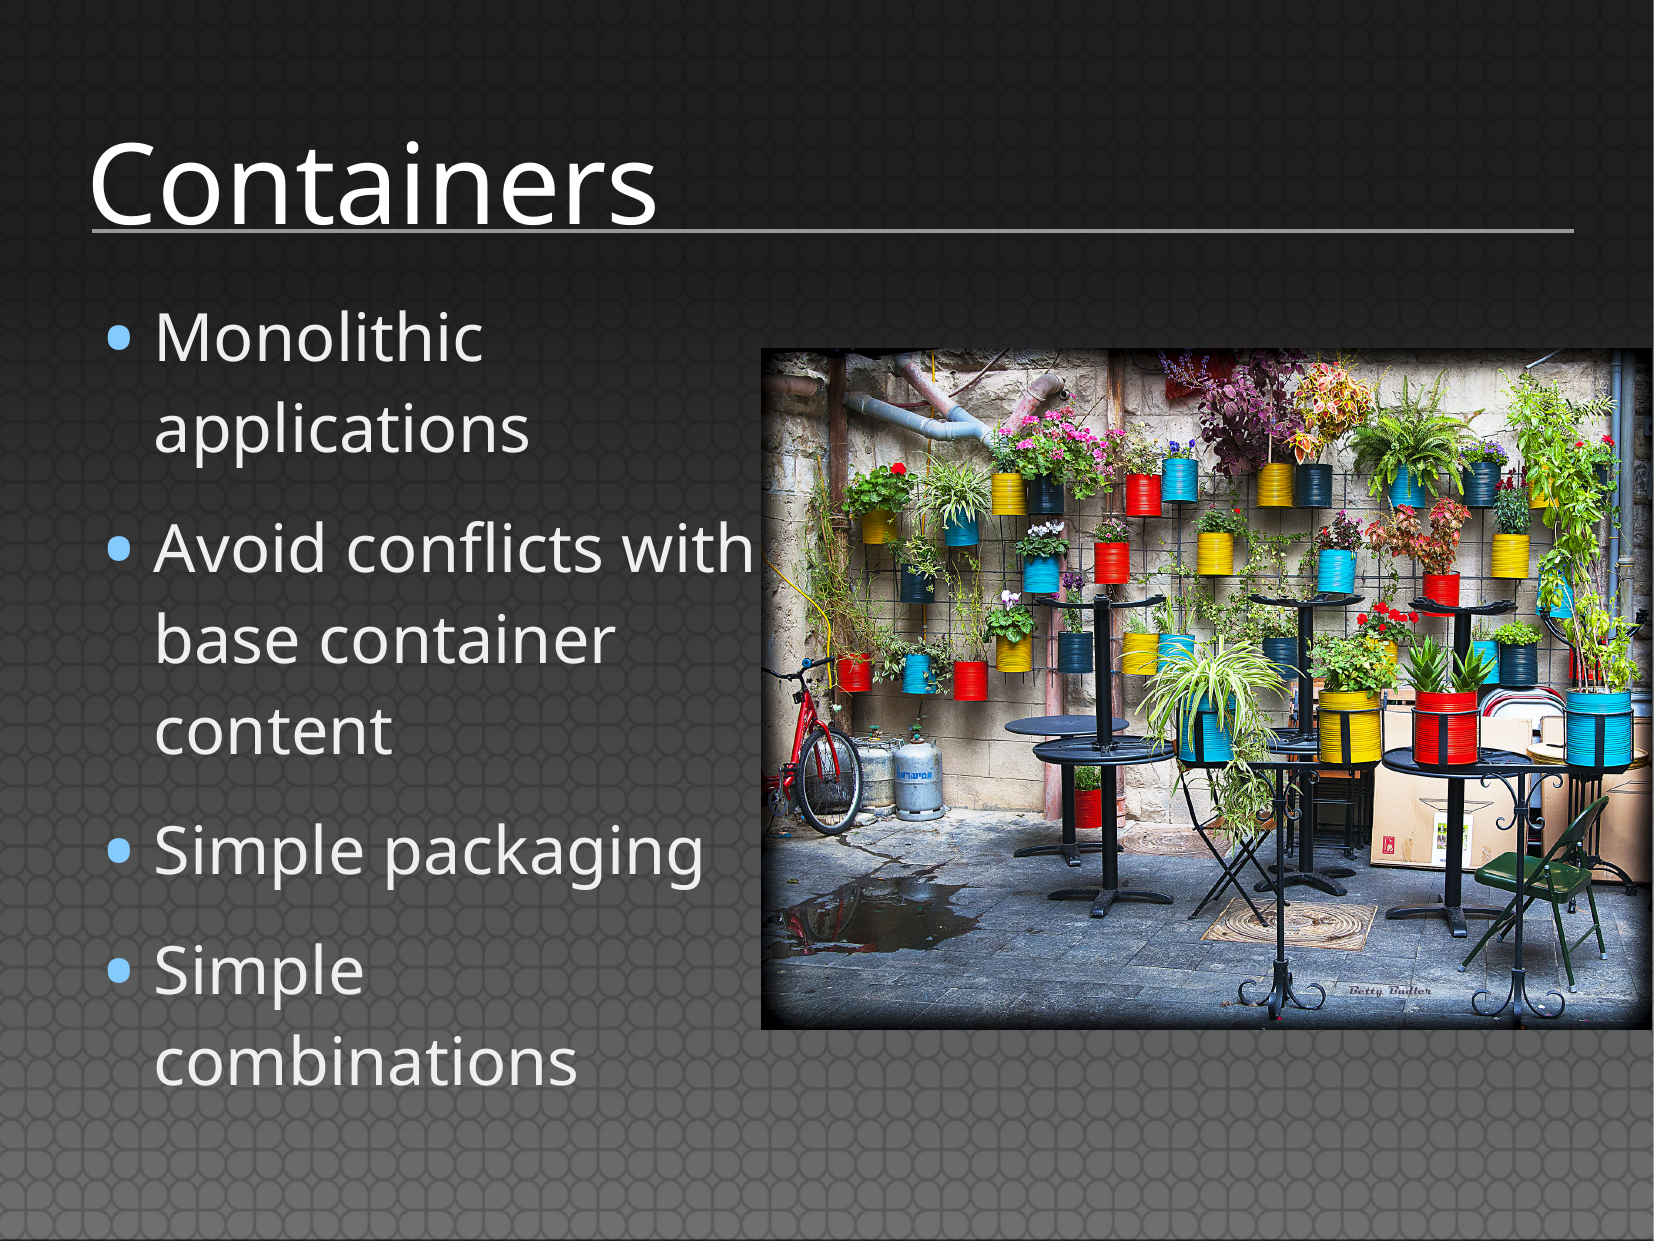

# Containers
Monolithic applications
Avoid conflicts with base container content
Simple packaging
Simple combinations